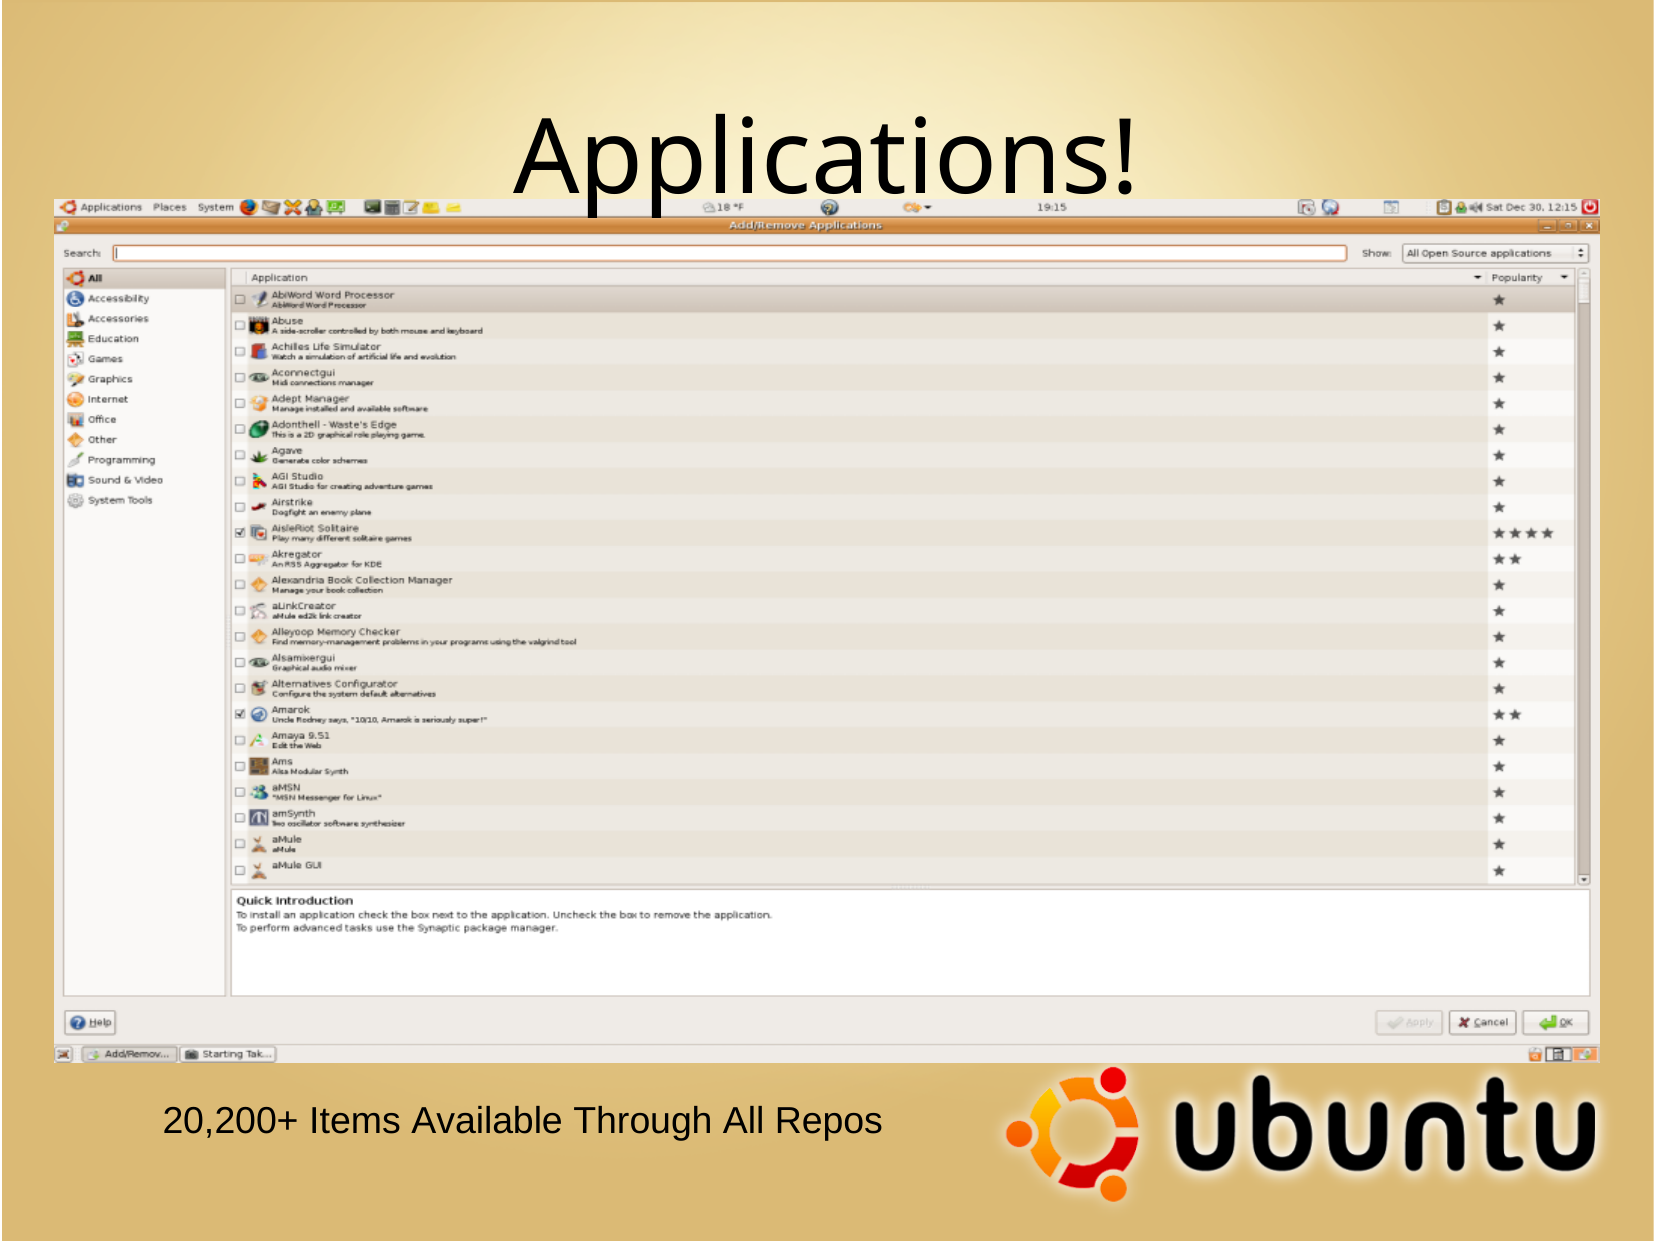

# Applications!
20,200+ Items Available Through All Repos